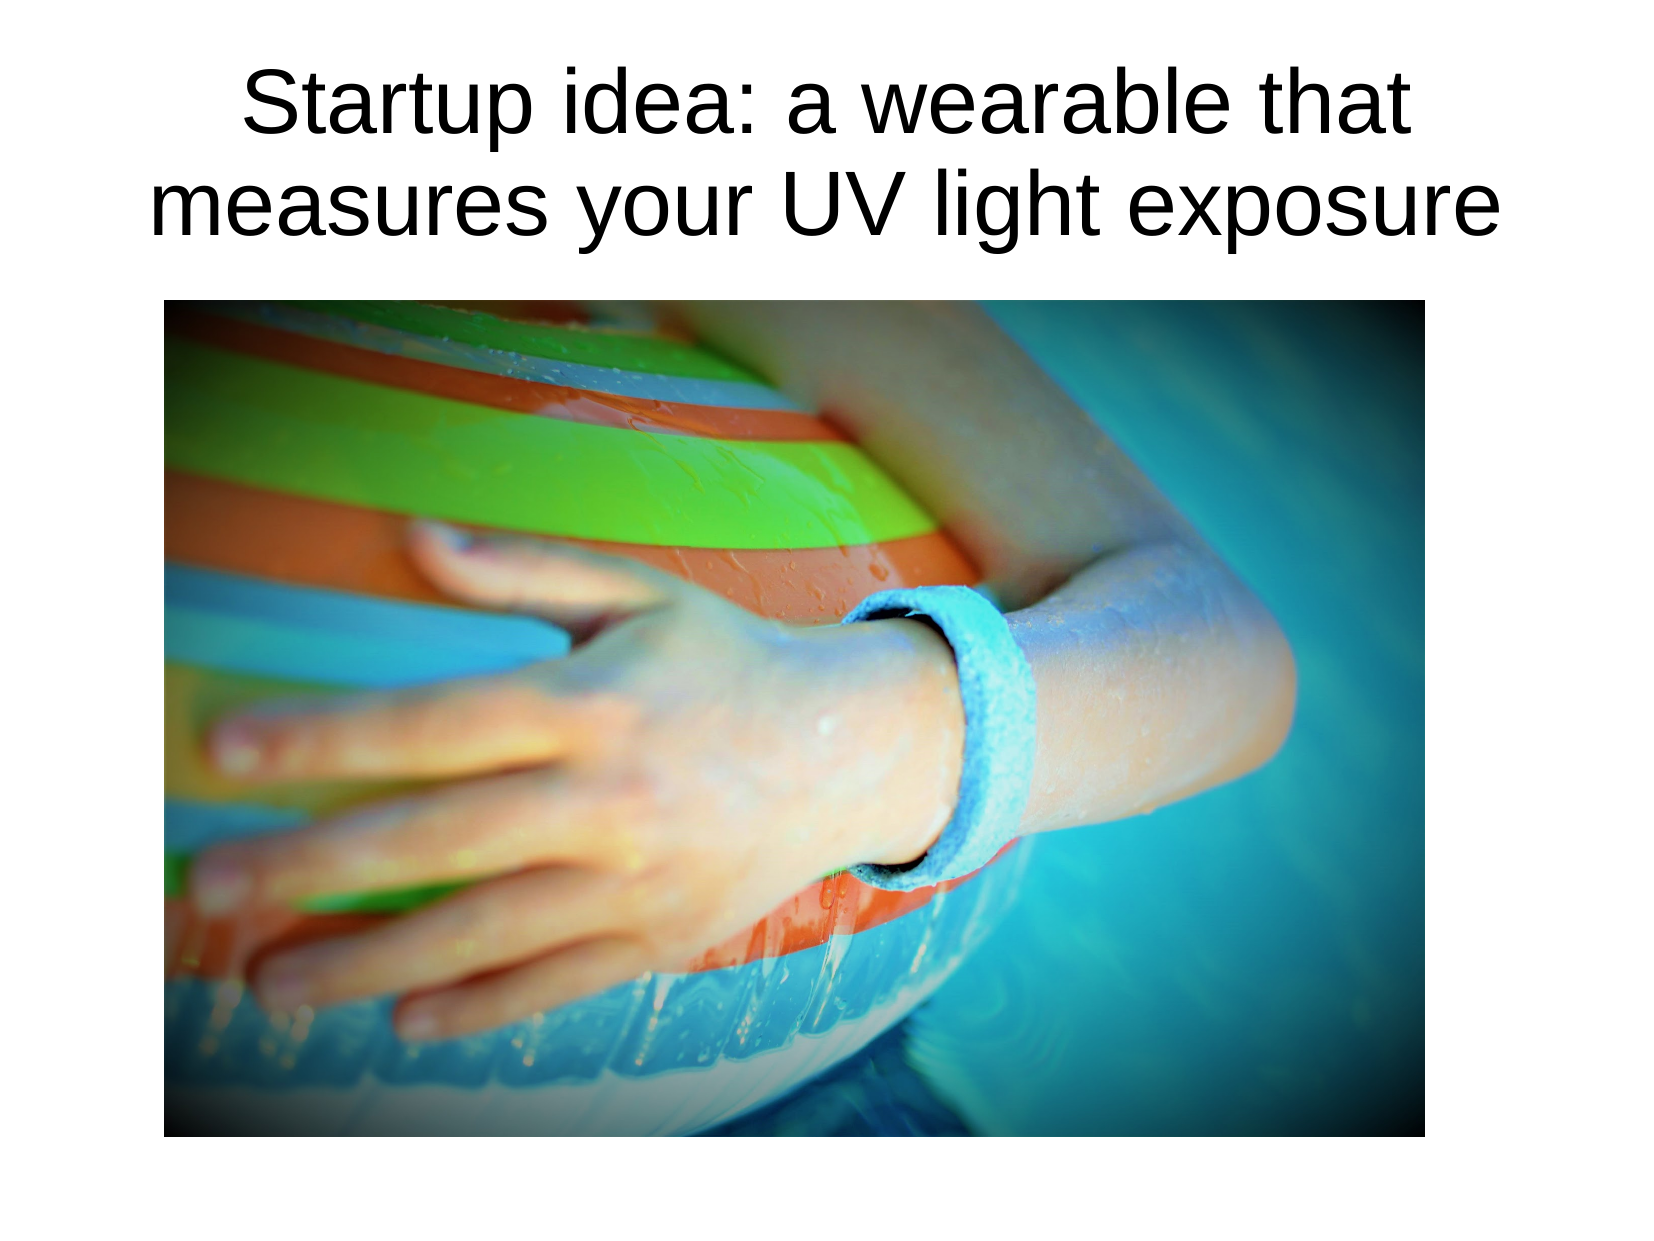

# Startup idea: a wearable that measures your UV light exposure